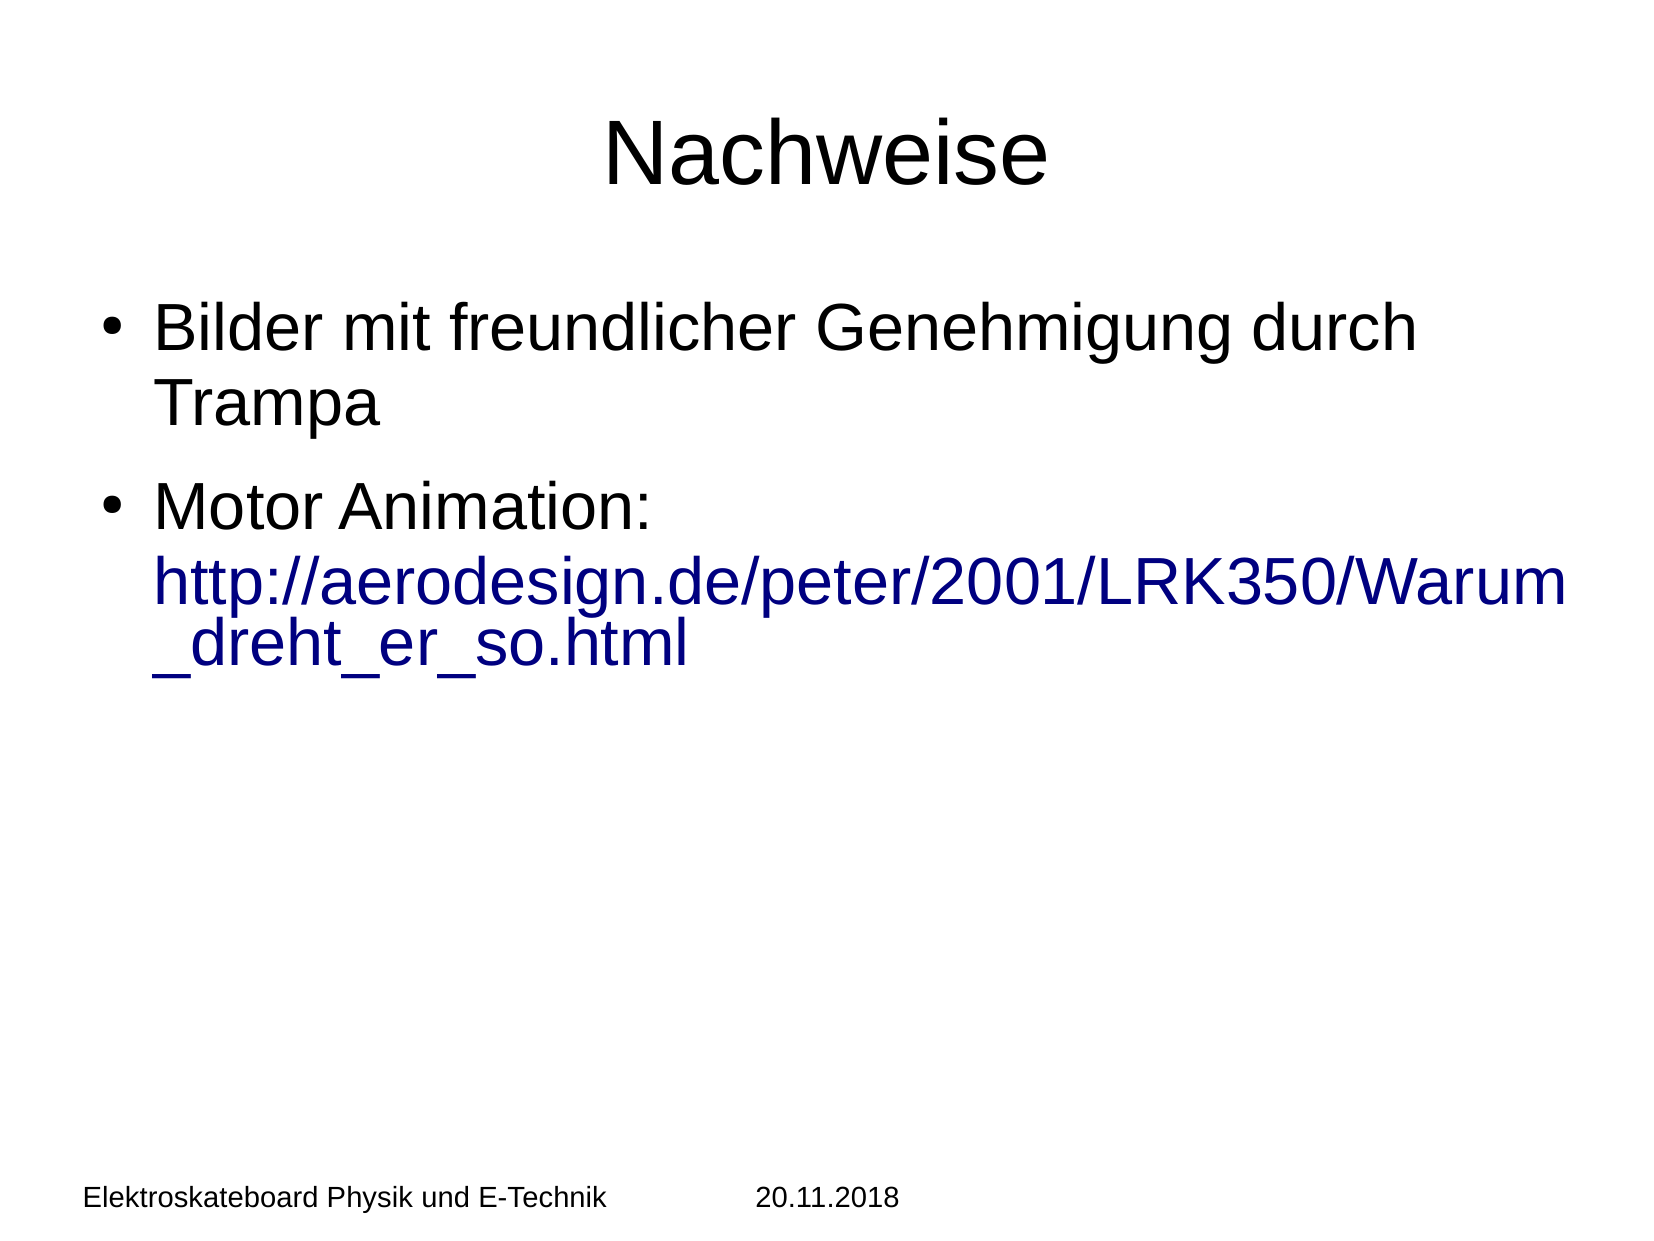

# Nachweise
Bilder mit freundlicher Genehmigung durch Trampa
Motor Animation: http://aerodesign.de/peter/2001/LRK350/Warum_dreht_er_so.html